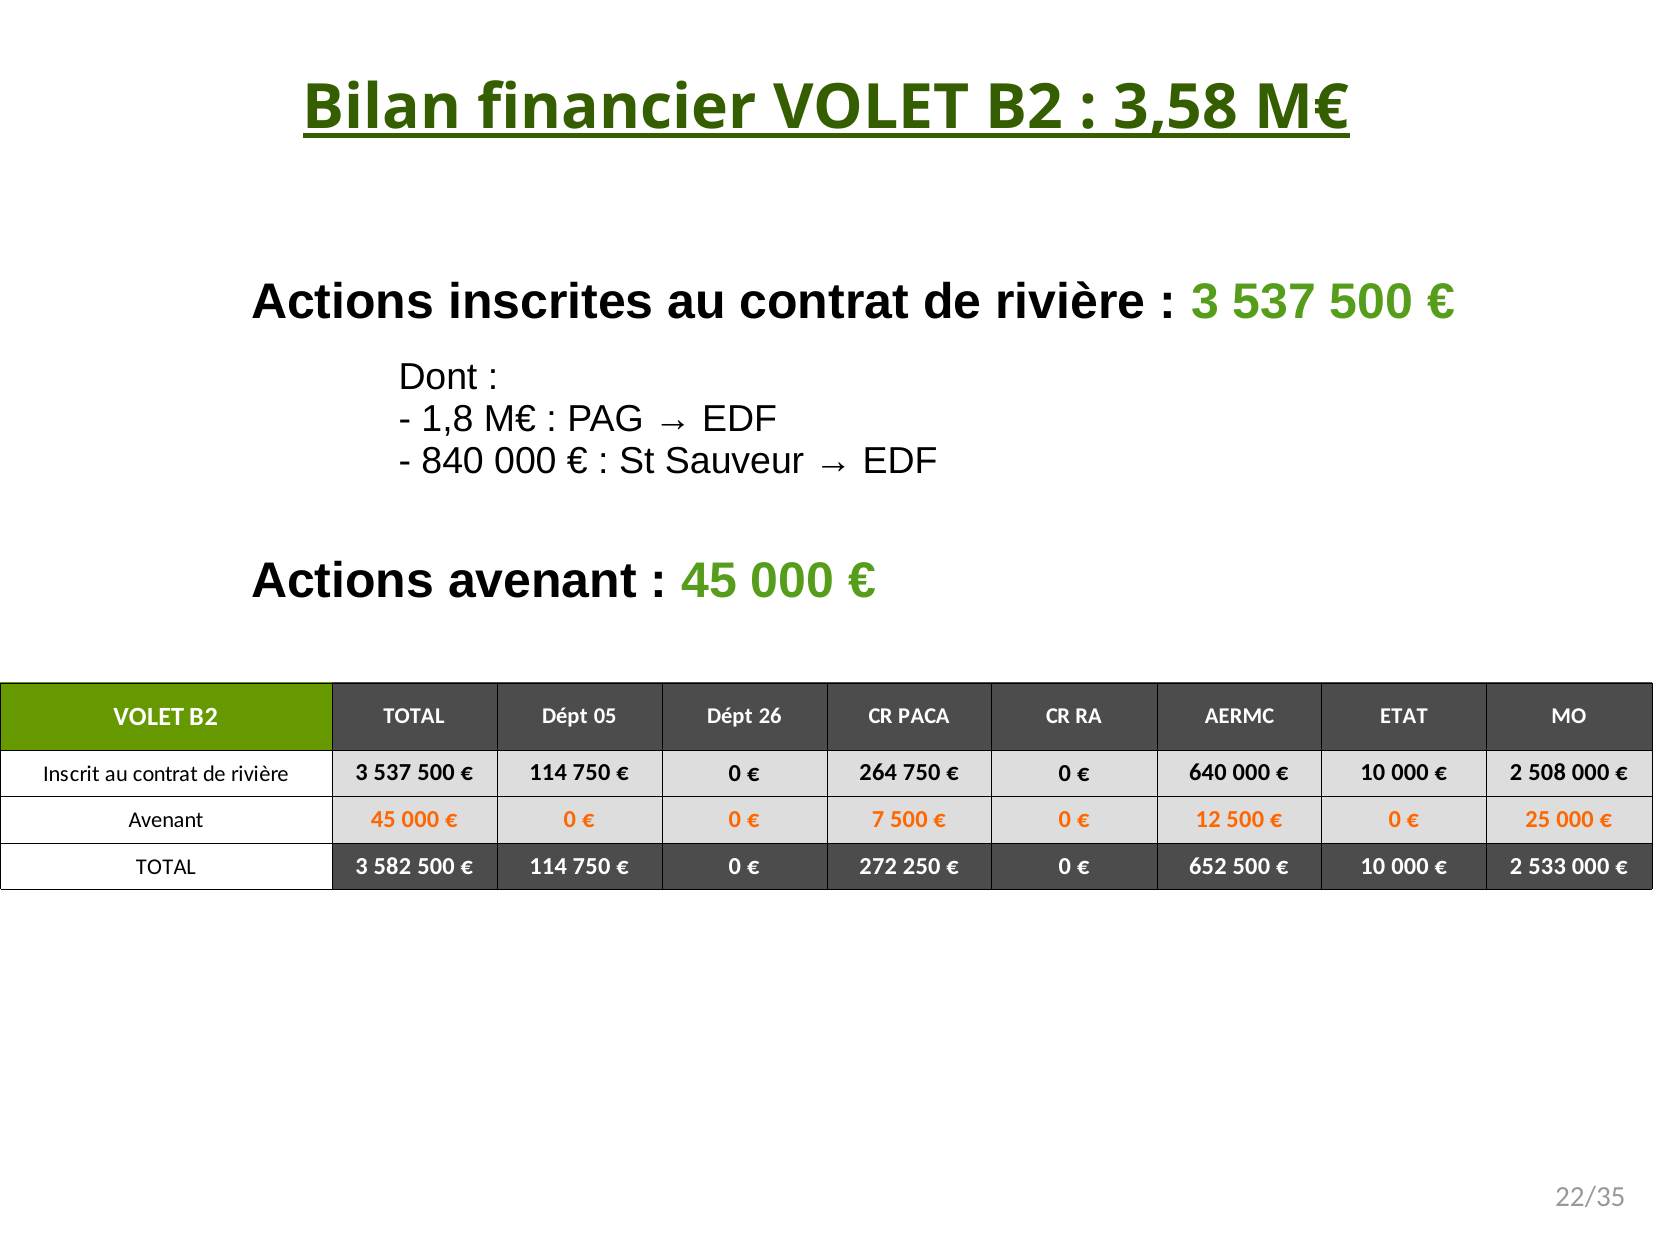

Bilan financier VOLET B2 : 3,58 M€
Actions inscrites au contrat de rivière : 3 537 500 €
Actions avenant : 45 000 €
Dont :
- 1,8 M€ : PAG → EDF
- 840 000 € : St Sauveur → EDF